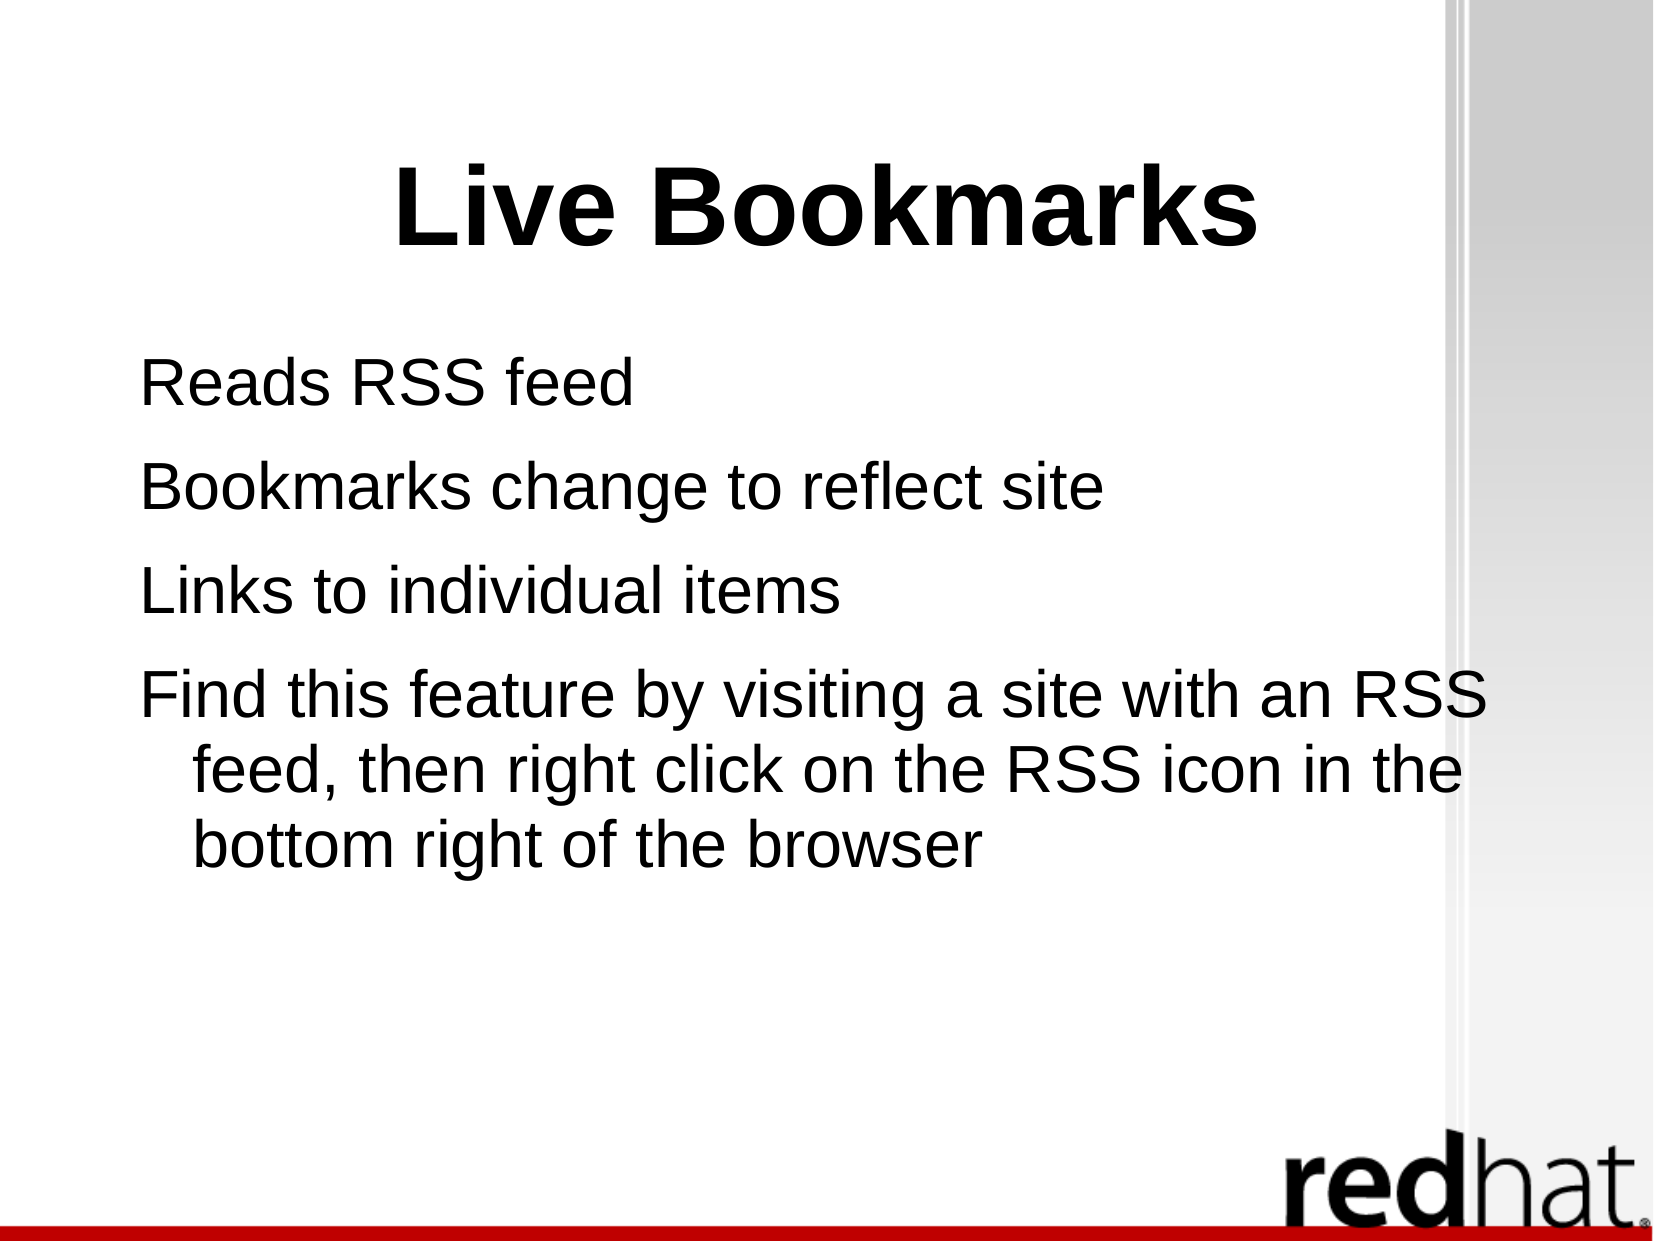

# Live Bookmarks
Reads RSS feed
Bookmarks change to reflect site
Links to individual items
Find this feature by visiting a site with an RSS feed, then right click on the RSS icon in the bottom right of the browser